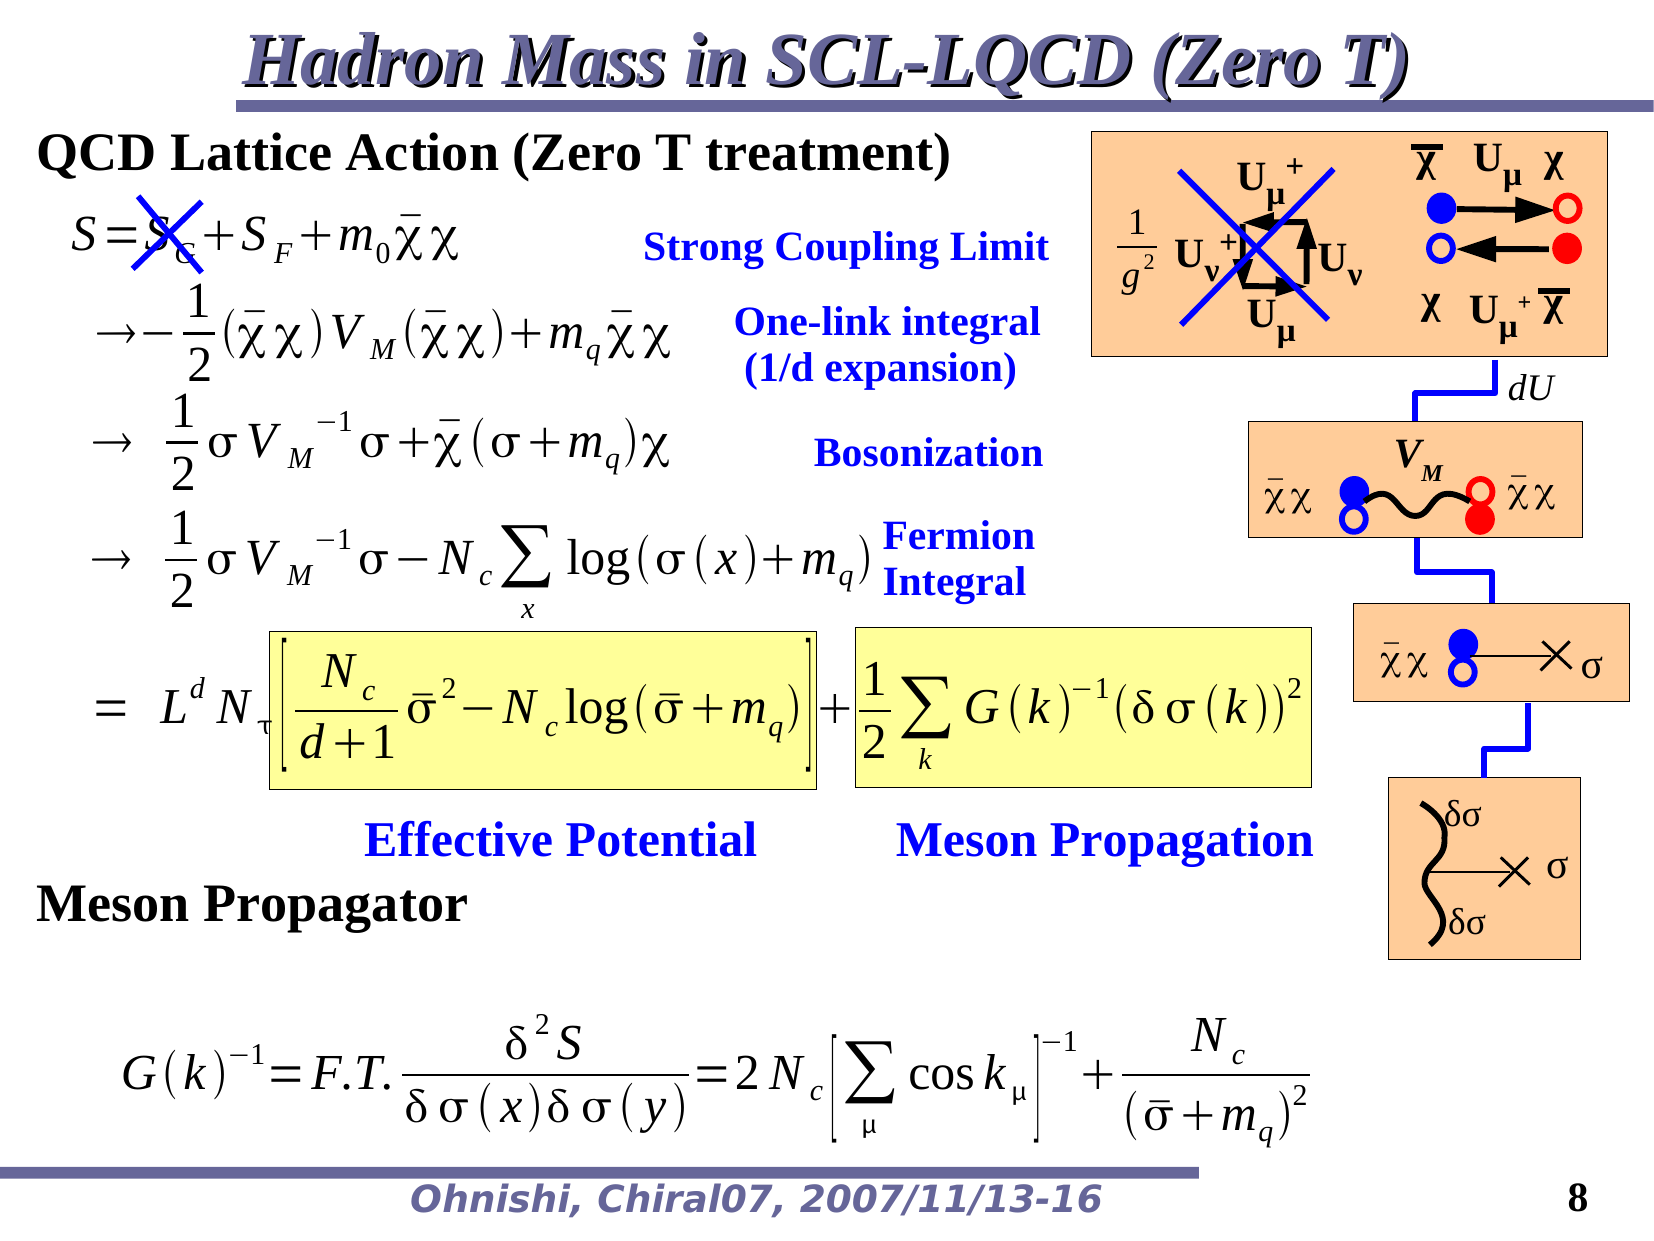

# Hadron Mass in SCL-LQCD (Zero T)
QCD Lattice Action (Zero T treatment)
Meson Propagator
χ
χ
Uμ
Uμ+
Uν+
Uν
Uμ
χ
χ
Uμ+
Strong Coupling Limit
One-link integral
 (1/d expansion)
dU
VM
Bosonization
Fermion
Integral
σ
δσ
σ
δσ
Effective Potential
Meson Propagation